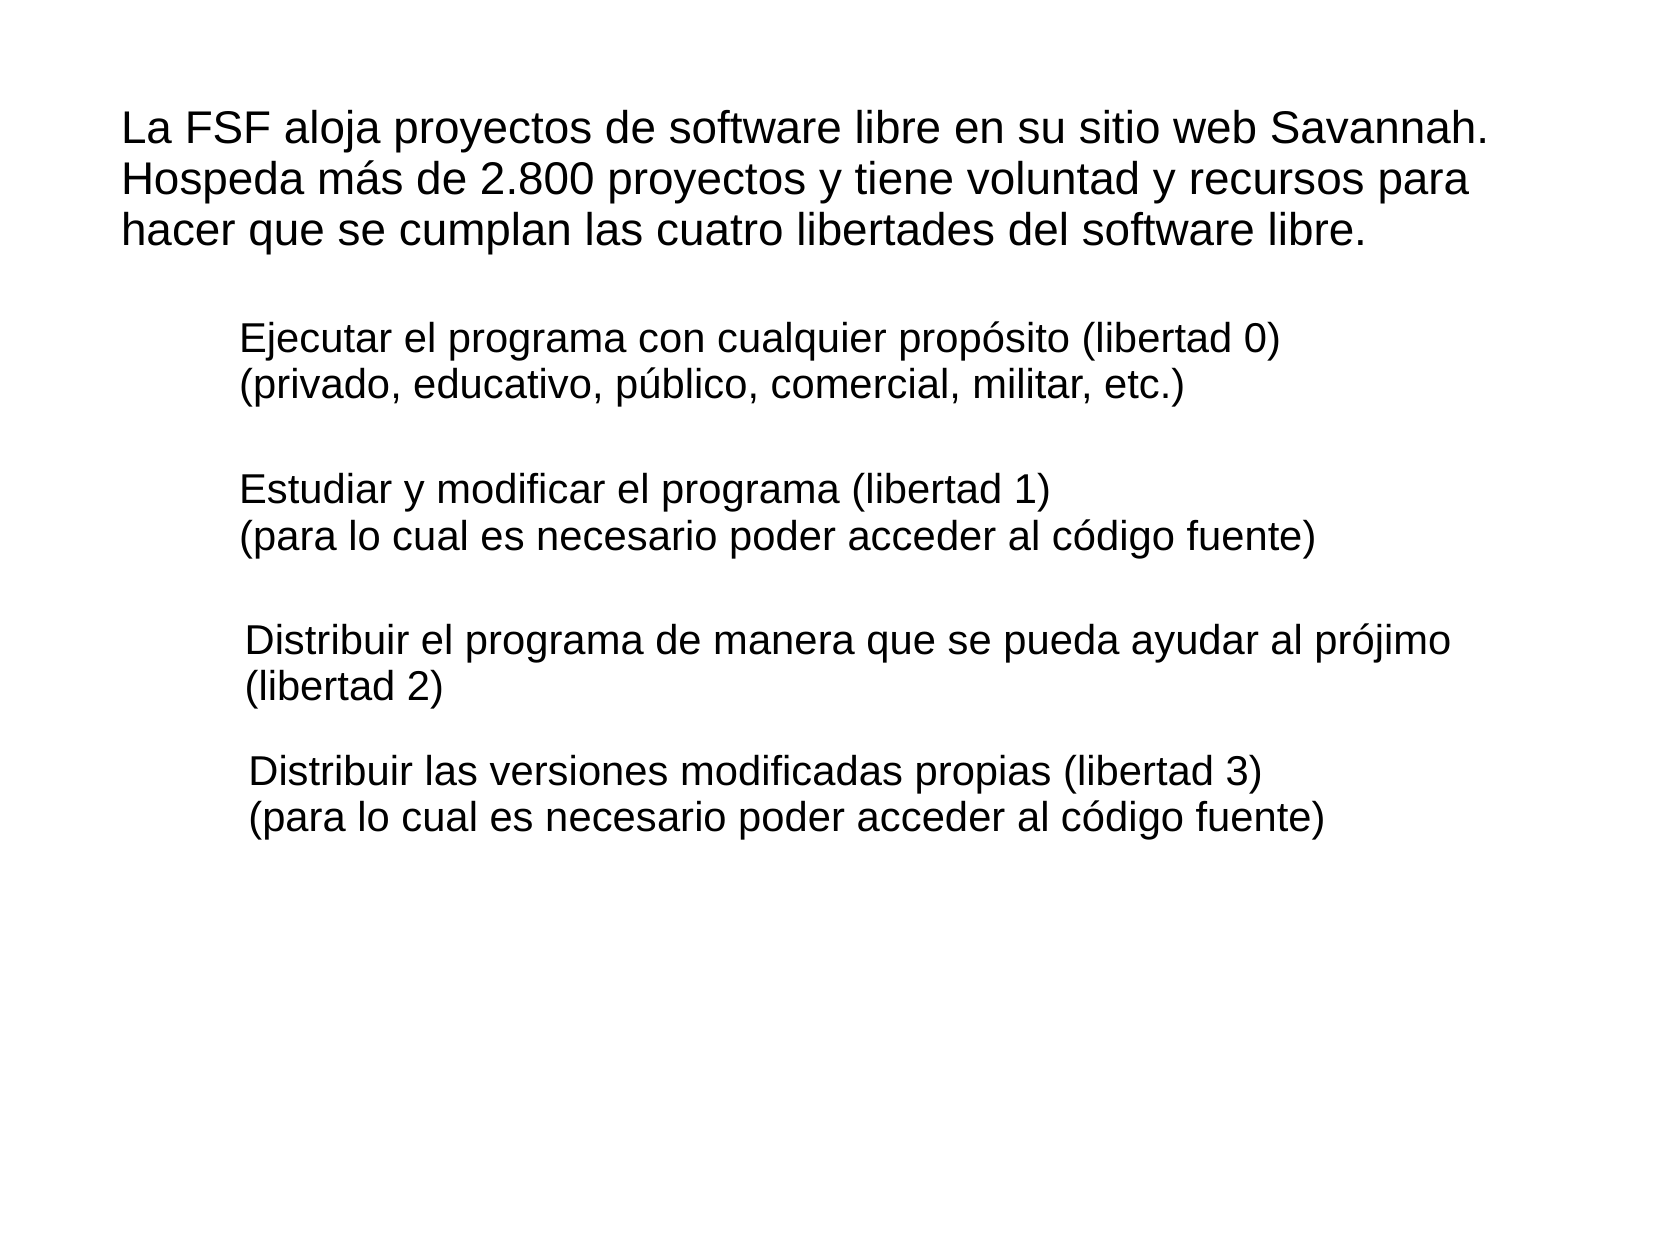

La FSF aloja proyectos de software libre en su sitio web Savannah.
Hospeda más de 2.800 proyectos y tiene voluntad y recursos para hacer que se cumplan las cuatro libertades del software libre.
Ejecutar el programa con cualquier propósito (libertad 0)
(privado, educativo, público, comercial, militar, etc.)
Estudiar y modificar el programa (libertad 1)
(para lo cual es necesario poder acceder al código fuente)
Distribuir el programa de manera que se pueda ayudar al prójimo (libertad 2)
Distribuir las versiones modificadas propias (libertad 3)
(para lo cual es necesario poder acceder al código fuente)